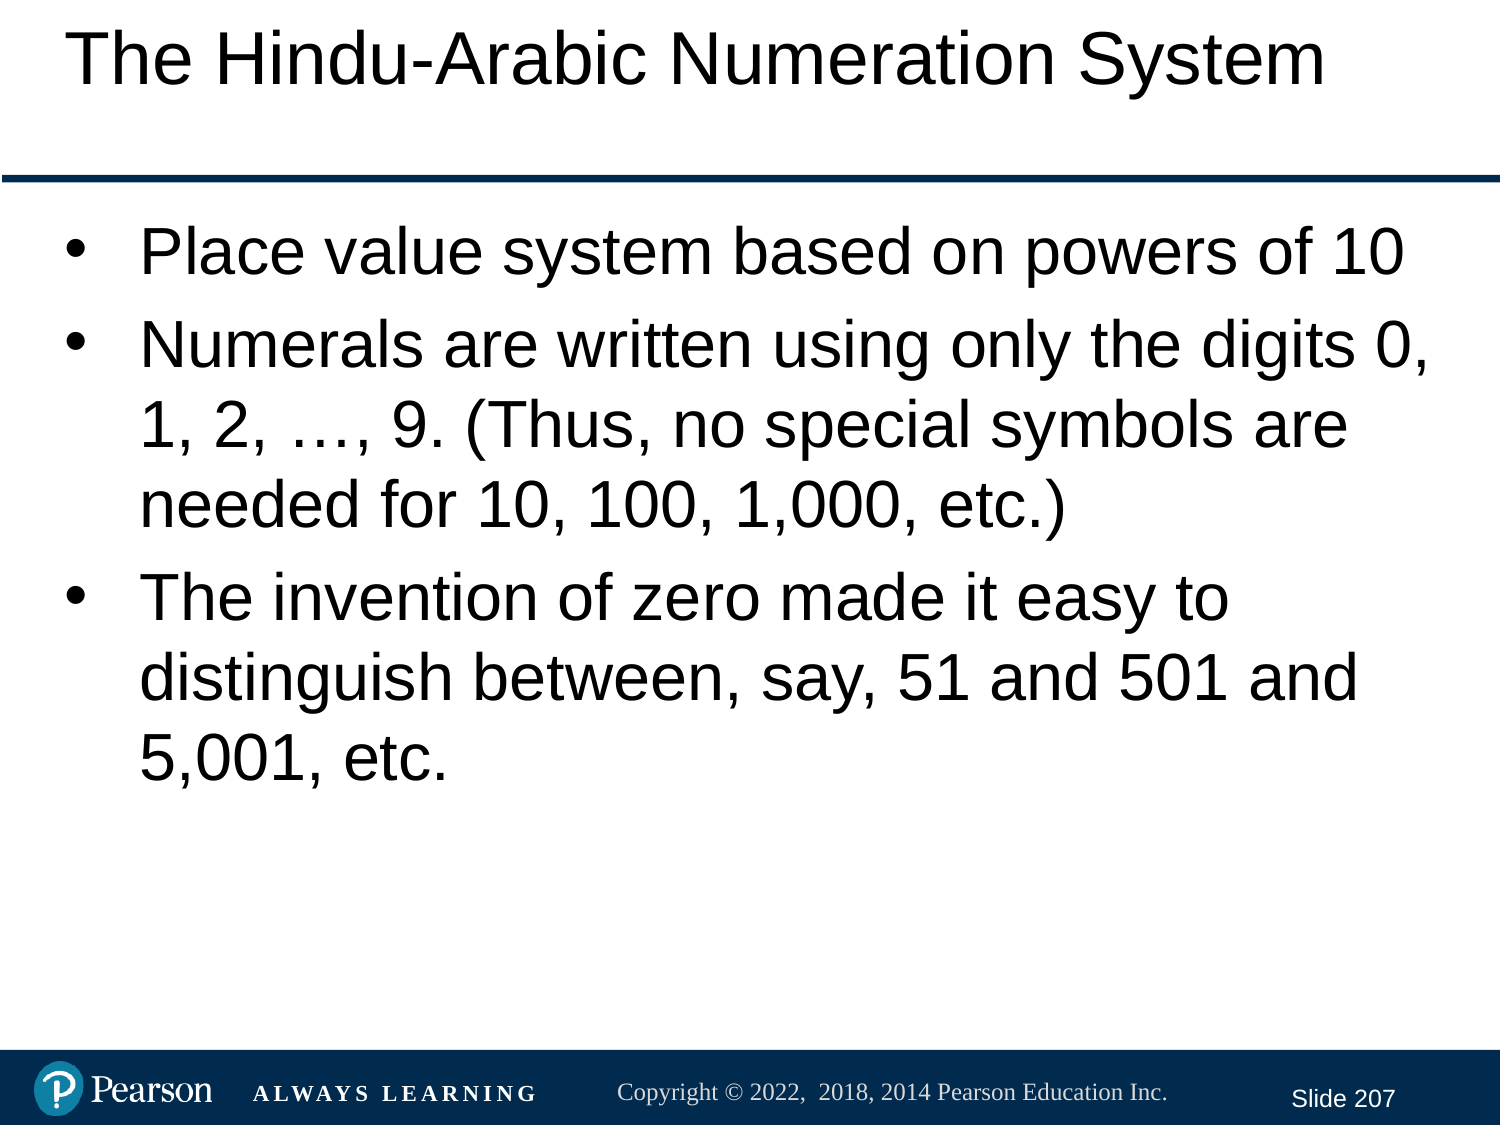

# The Hindu-Arabic Numeration System
Place value system based on powers of 10
Numerals are written using only the digits 0, 1, 2, …, 9. (Thus, no special symbols are needed for 10, 100, 1,000, etc.)
The invention of zero made it easy to distinguish between, say, 51 and 501 and 5,001, etc.